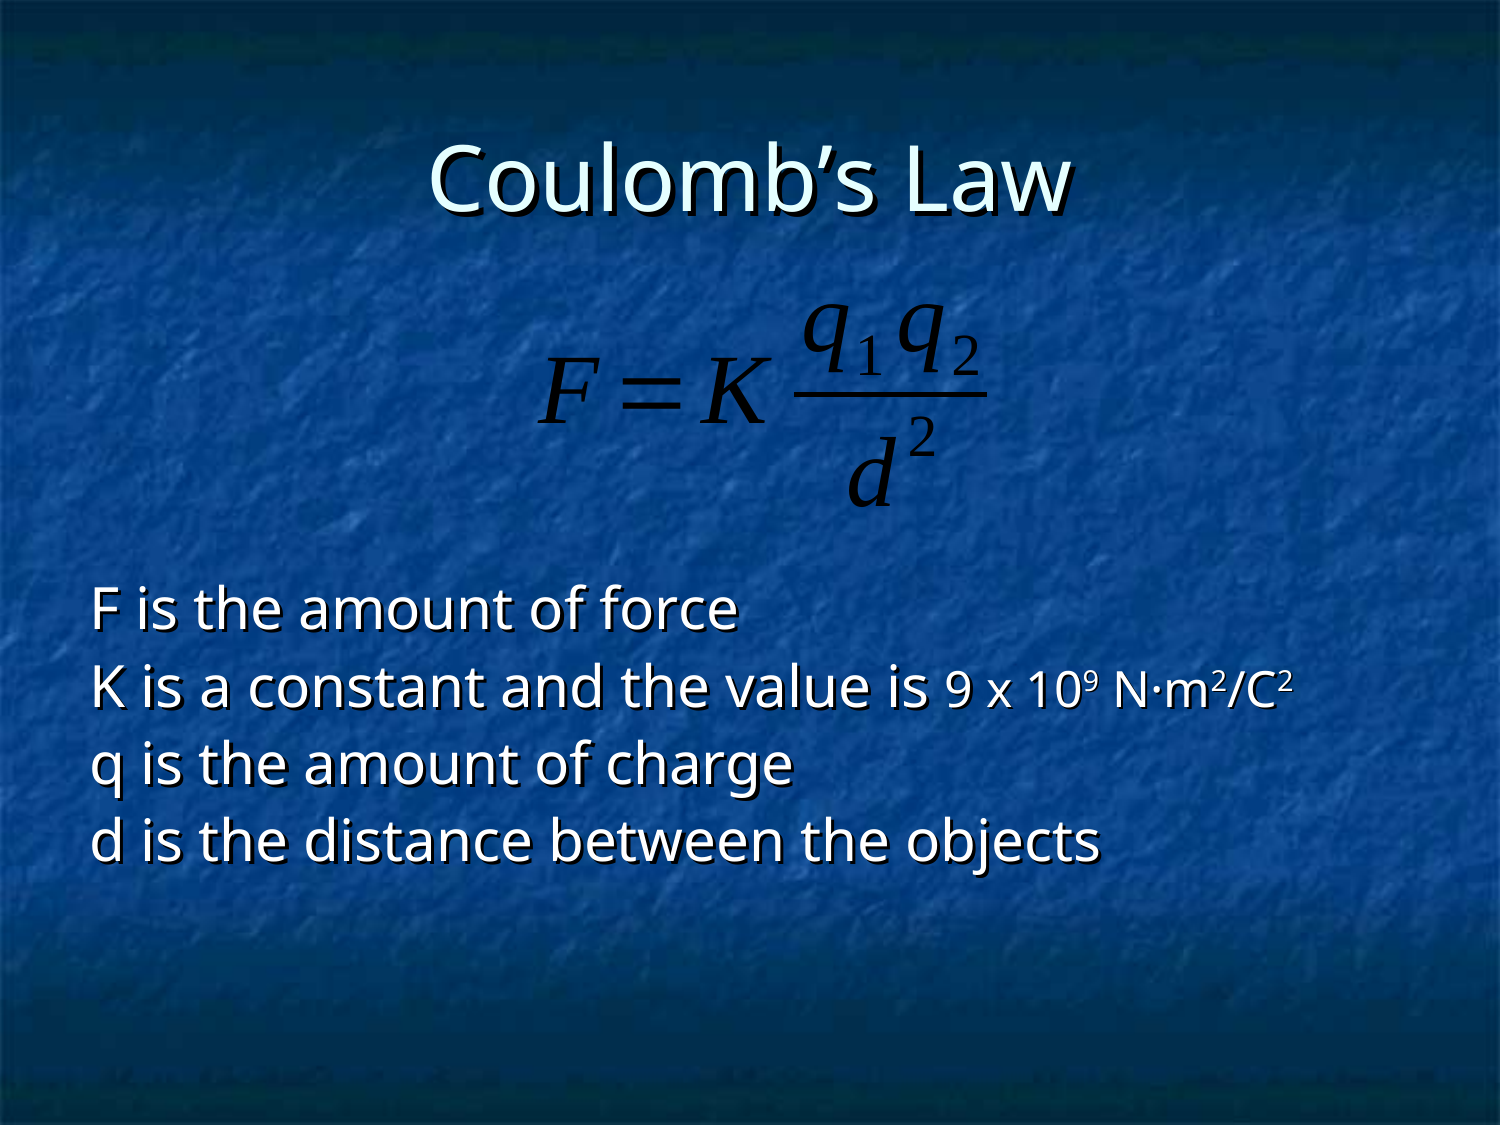

# Coulomb’s Law
F is the amount of force
K is a constant and the value is 9 x 109 N·m2/C2
q is the amount of charge
d is the distance between the objects